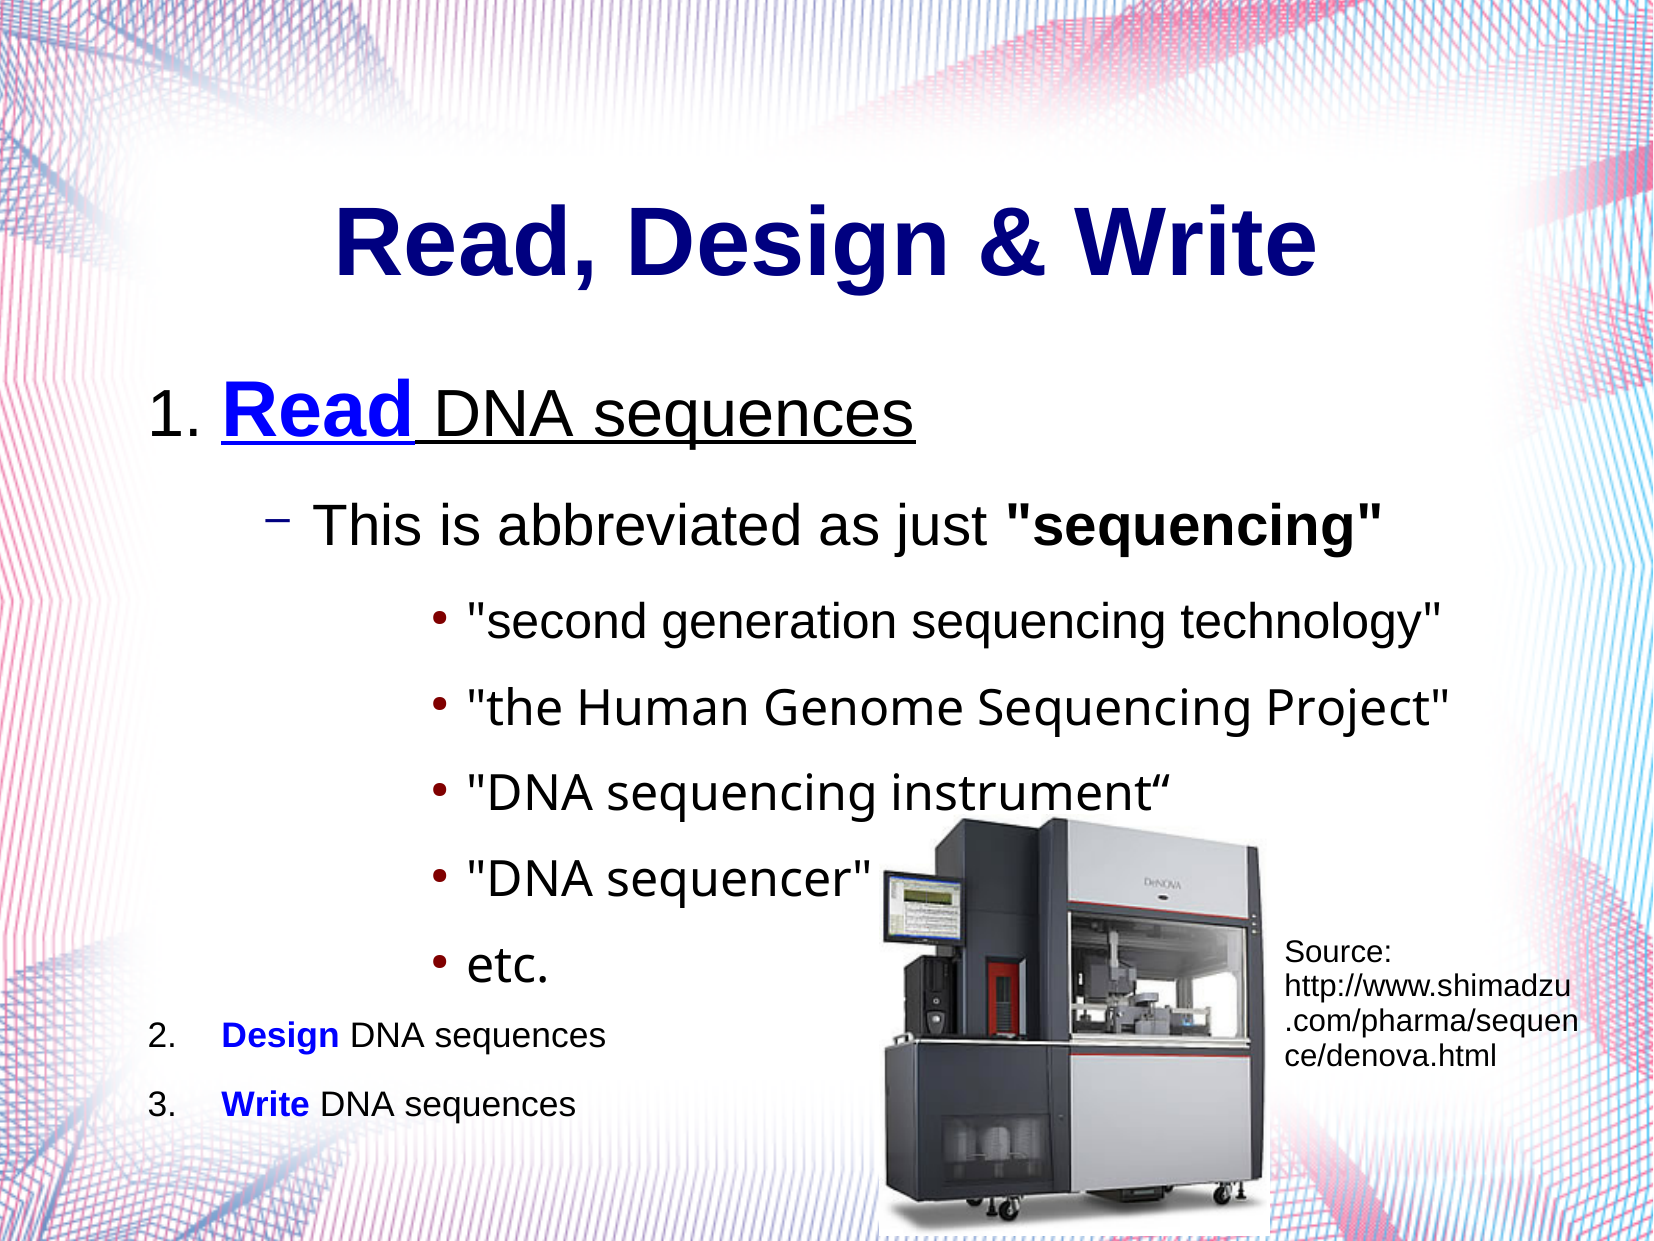

# Read, Design & Write
1.	Read DNA sequences
This is abbreviated as just "sequencing"
"second generation sequencing technology"
"the Human Genome Sequencing Project"
"DNA sequencing instrument“
"DNA sequencer"
etc.
2.	Design DNA sequences
3.	Write DNA sequences
Source: http://www.shimadzu.com/pharma/sequence/denova.html